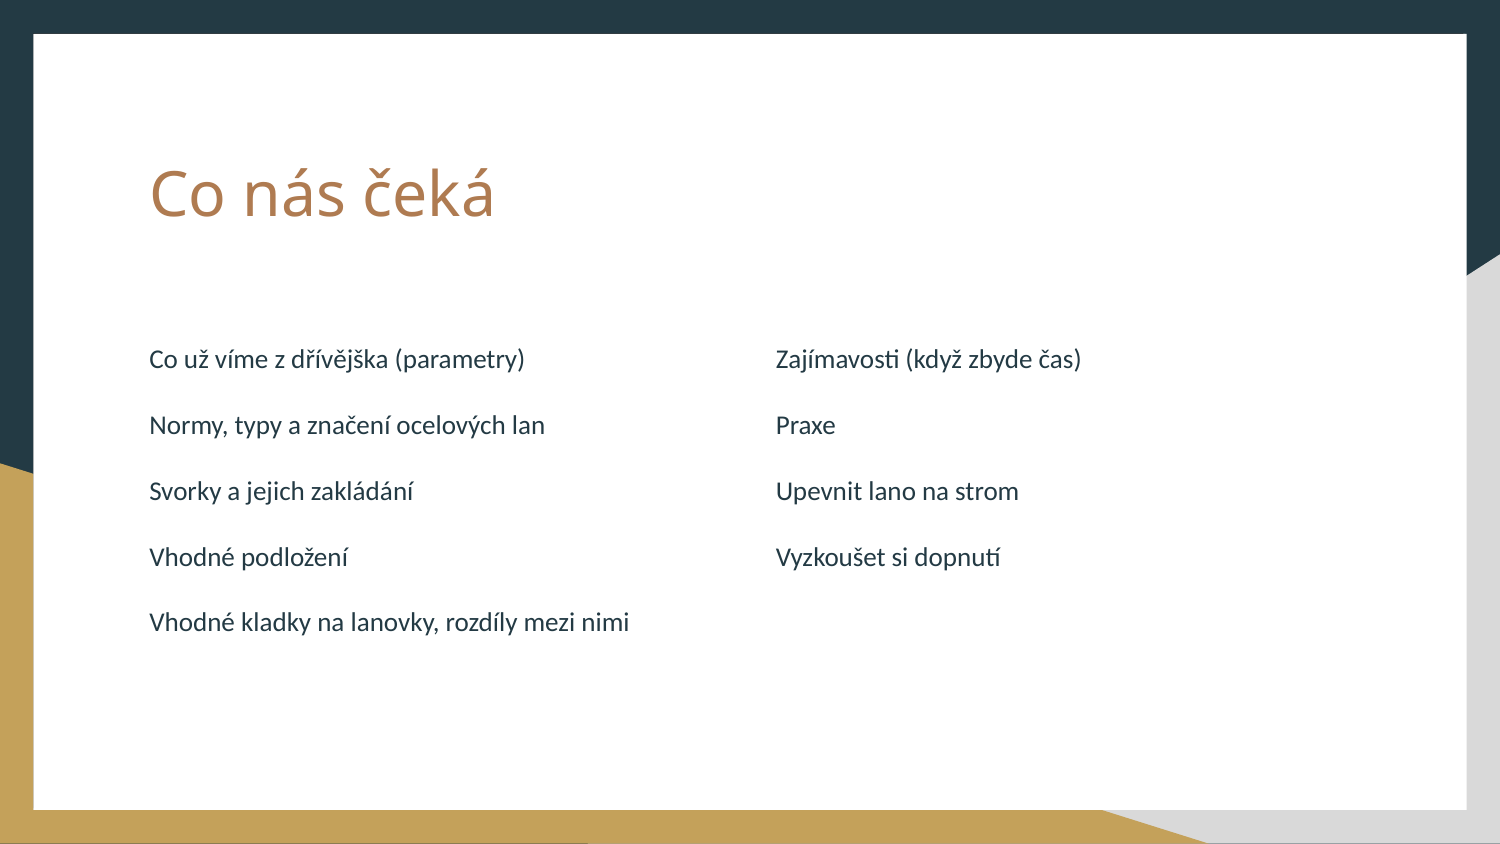

# Co nás čeká
Co už víme z dřívějška (parametry)
Normy, typy a značení ocelových lan
Svorky a jejich zakládání
Vhodné podložení
Vhodné kladky na lanovky, rozdíly mezi nimi
Zajímavosti (když zbyde čas)
Praxe
Upevnit lano na strom
Vyzkoušet si dopnutí